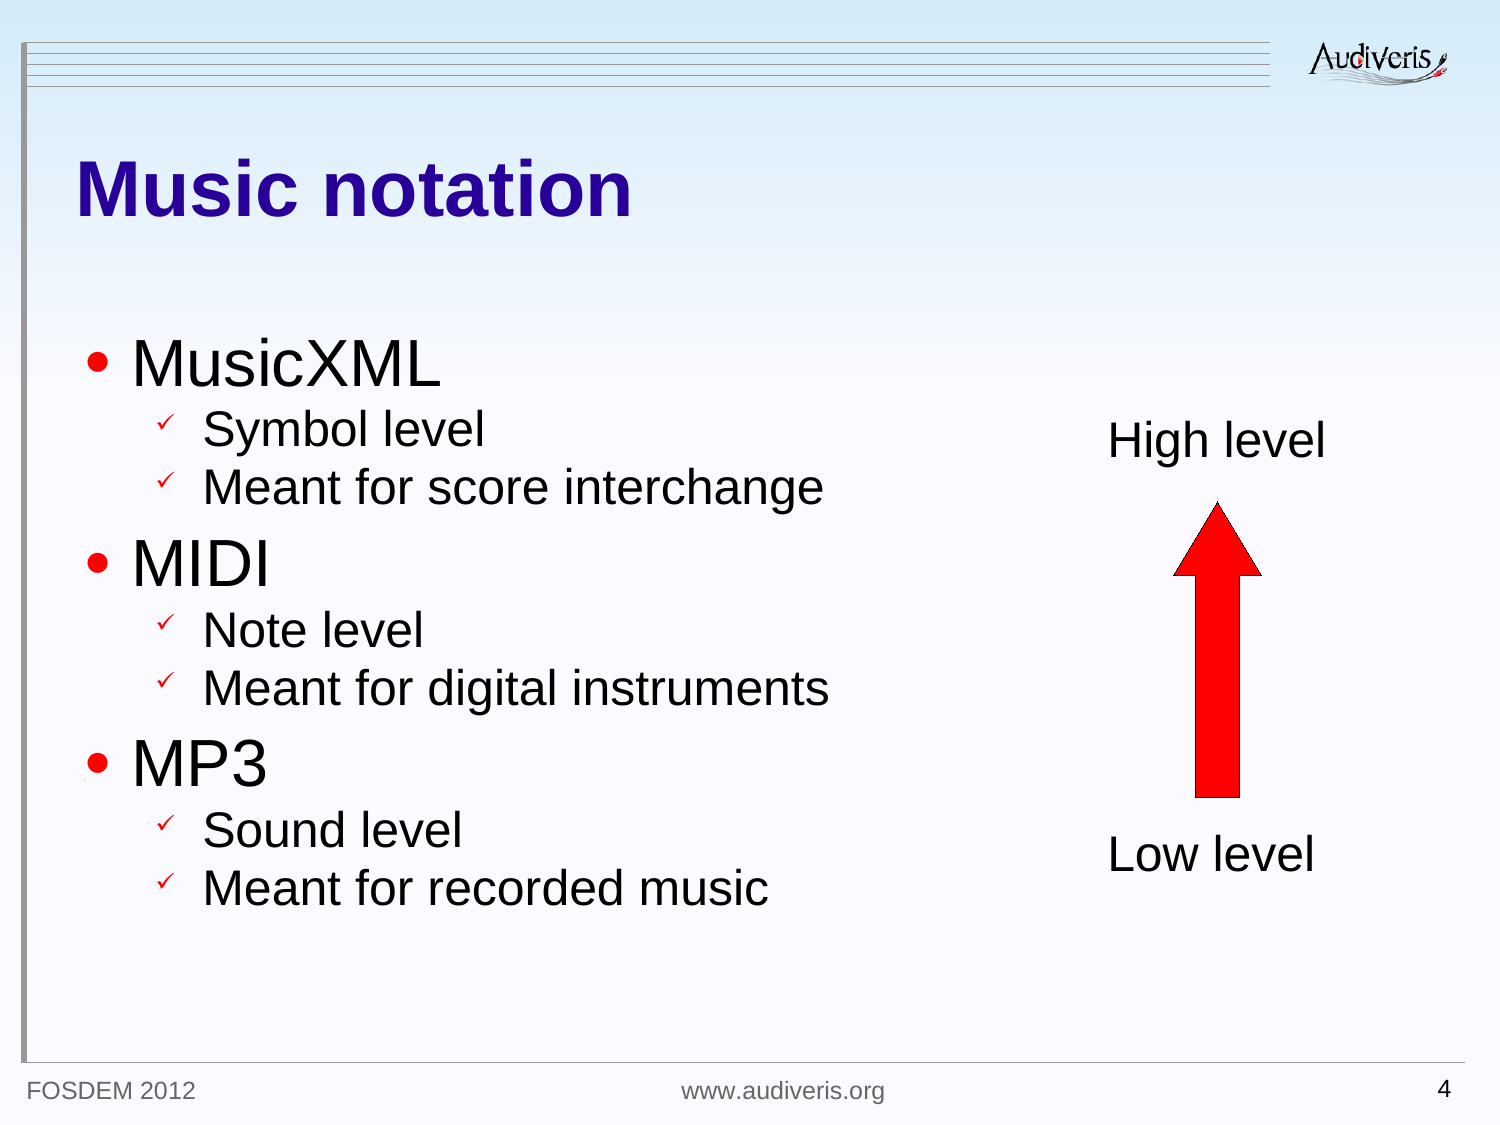

# Music notation
MusicXML
Symbol level
Meant for score interchange
MIDI
Note level
Meant for digital instruments
MP3
Sound level
Meant for recorded music
High level
Low level